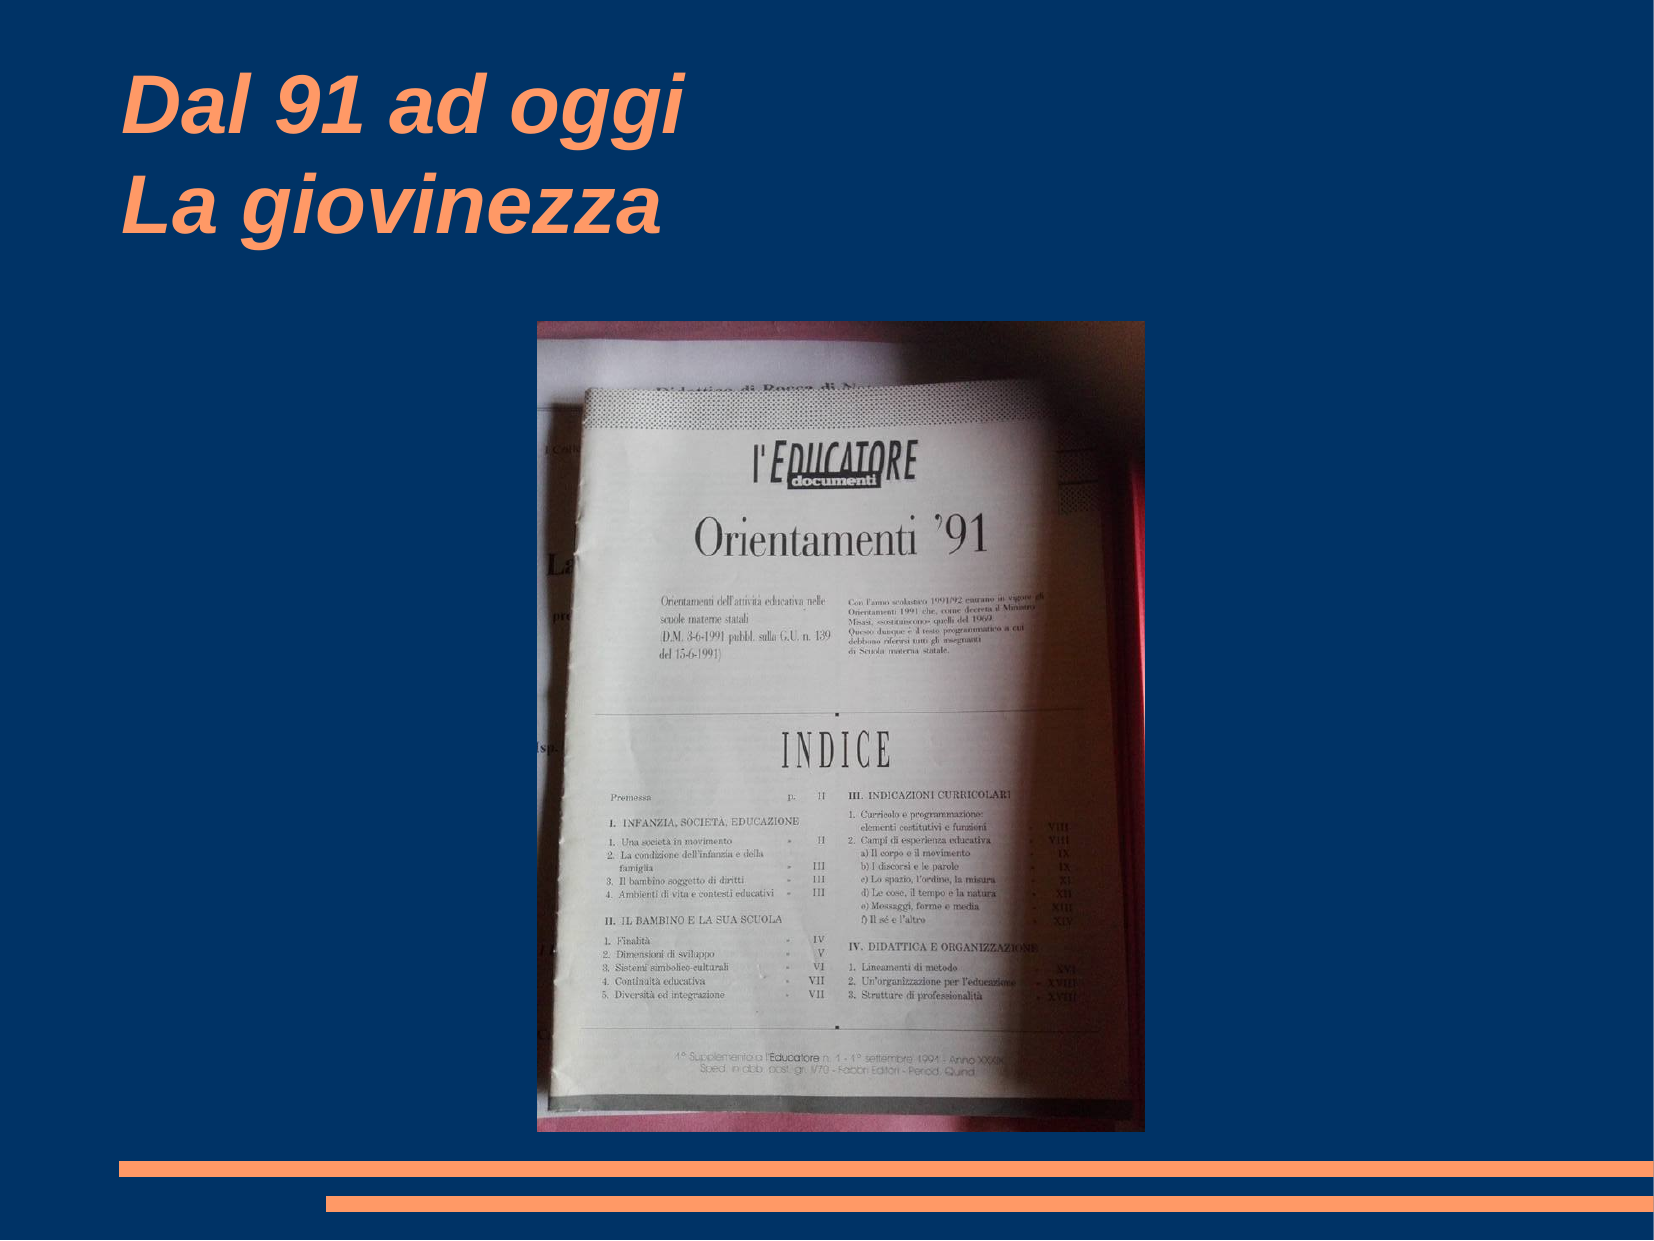

# Dal 91 ad oggi La giovinezza